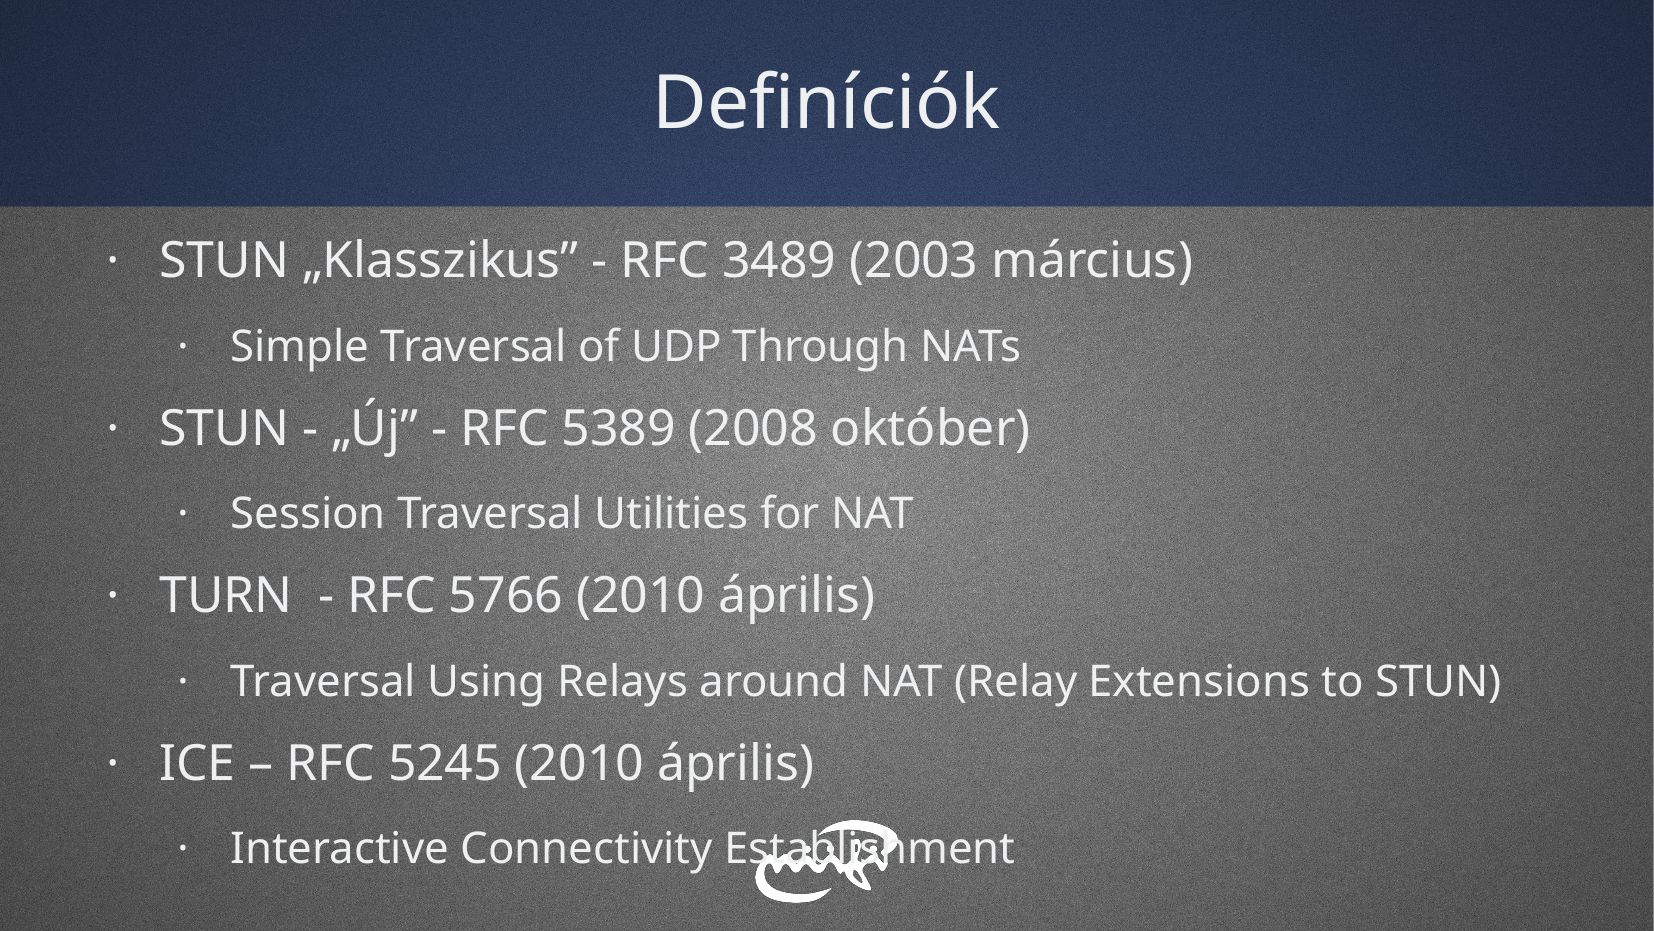

# Definíciók
STUN „Klasszikus” - RFC 3489 (2003 március)
Simple Traversal of UDP Through NATs
STUN - „Új” - RFC 5389 (2008 október)
Session Traversal Utilities for NAT
TURN - RFC 5766 (2010 április)
Traversal Using Relays around NAT (Relay Extensions to STUN)
ICE – RFC 5245 (2010 április)
Interactive Connectivity Establishment